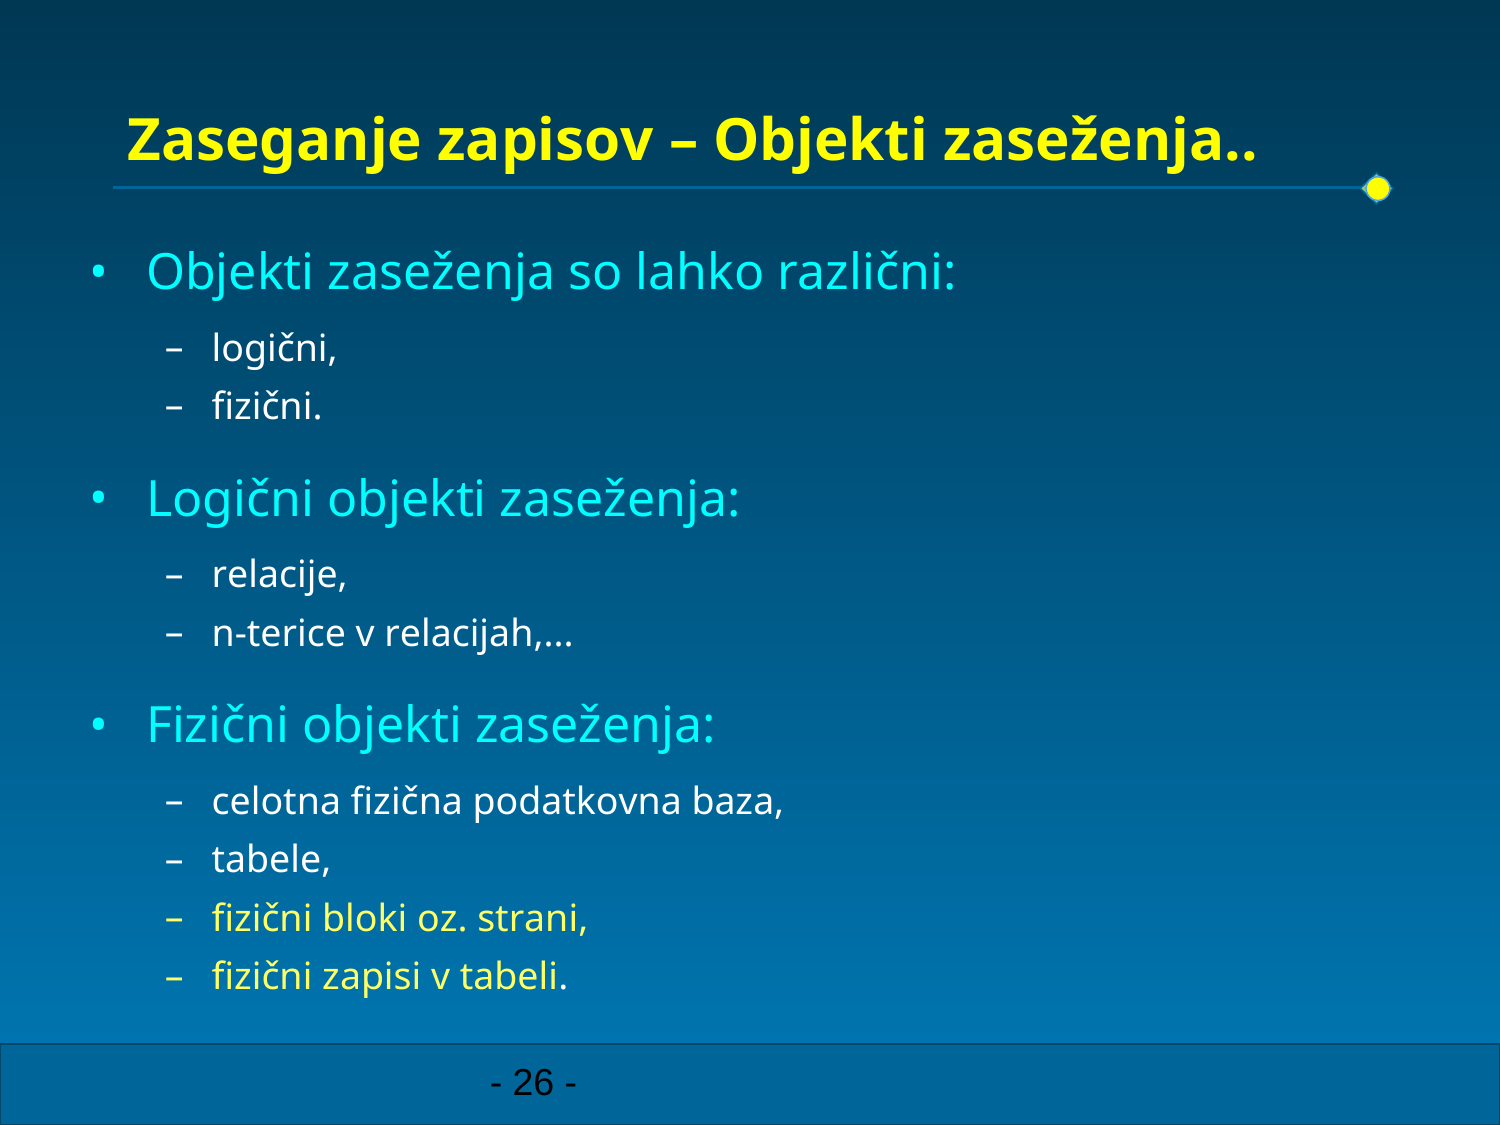

# Zaseganje zapisov – Objekti zaseženja..
Objekti zaseženja so lahko različni:
logični,
fizični.
Logični objekti zaseženja:
relacije,
n-terice v relacijah,...
Fizični objekti zaseženja:
celotna fizična podatkovna baza,
tabele,
fizični bloki oz. strani,
fizični zapisi v tabeli.